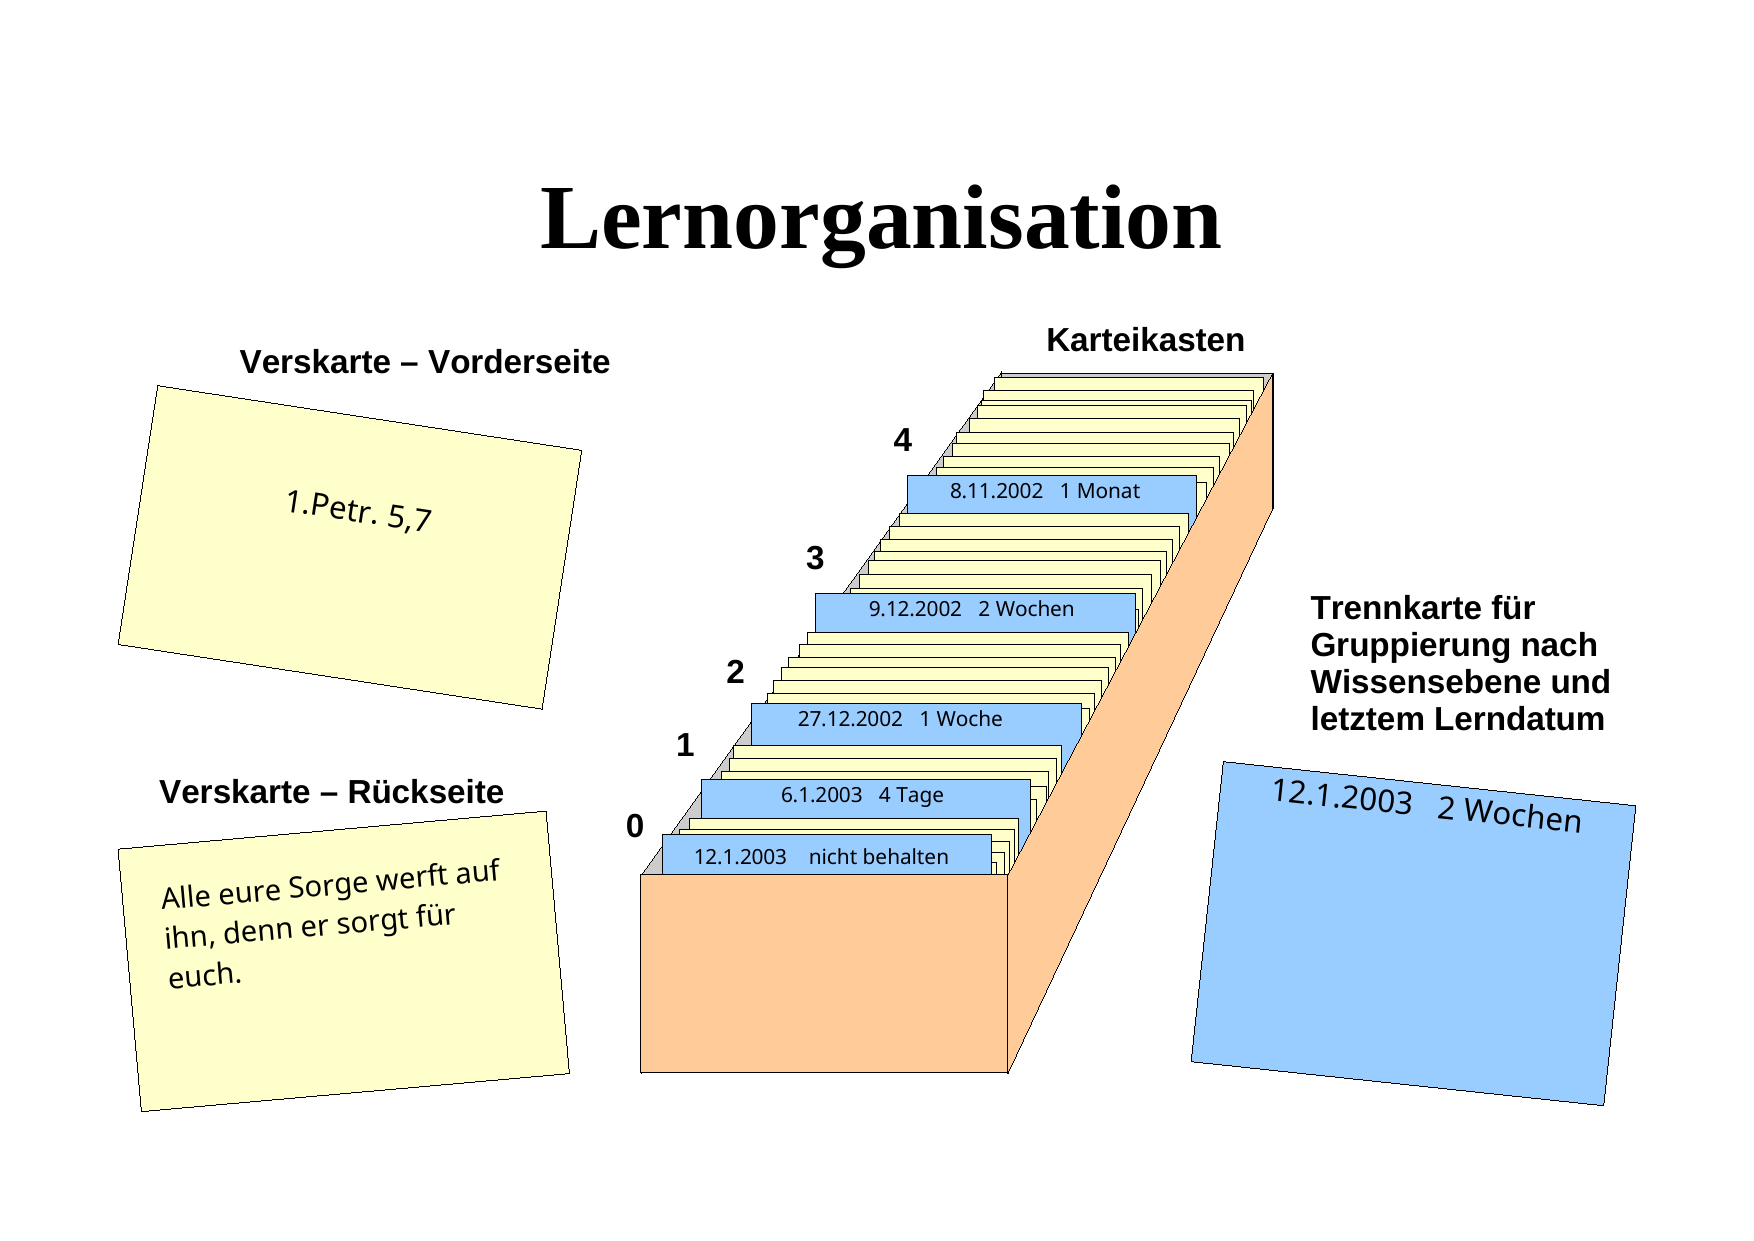

# Lernorganisation
Karteikasten
4
8.11.2002 1 Monat
3
9.12.2002 2 Wochen
2
27.12.2002 1 Woche
1
6.1.2003 4 Tage
0
12.1.2003 nicht behalten
Verskarte – Vorderseite
1.Petr. 5,7
Trennkarte für Gruppierung nach Wissensebene und letztem Lerndatum
12.1.2003 2 Wochen
Verskarte – Rückseite
Alle eure Sorge werft auf ihn, denn er sorgt für euch.